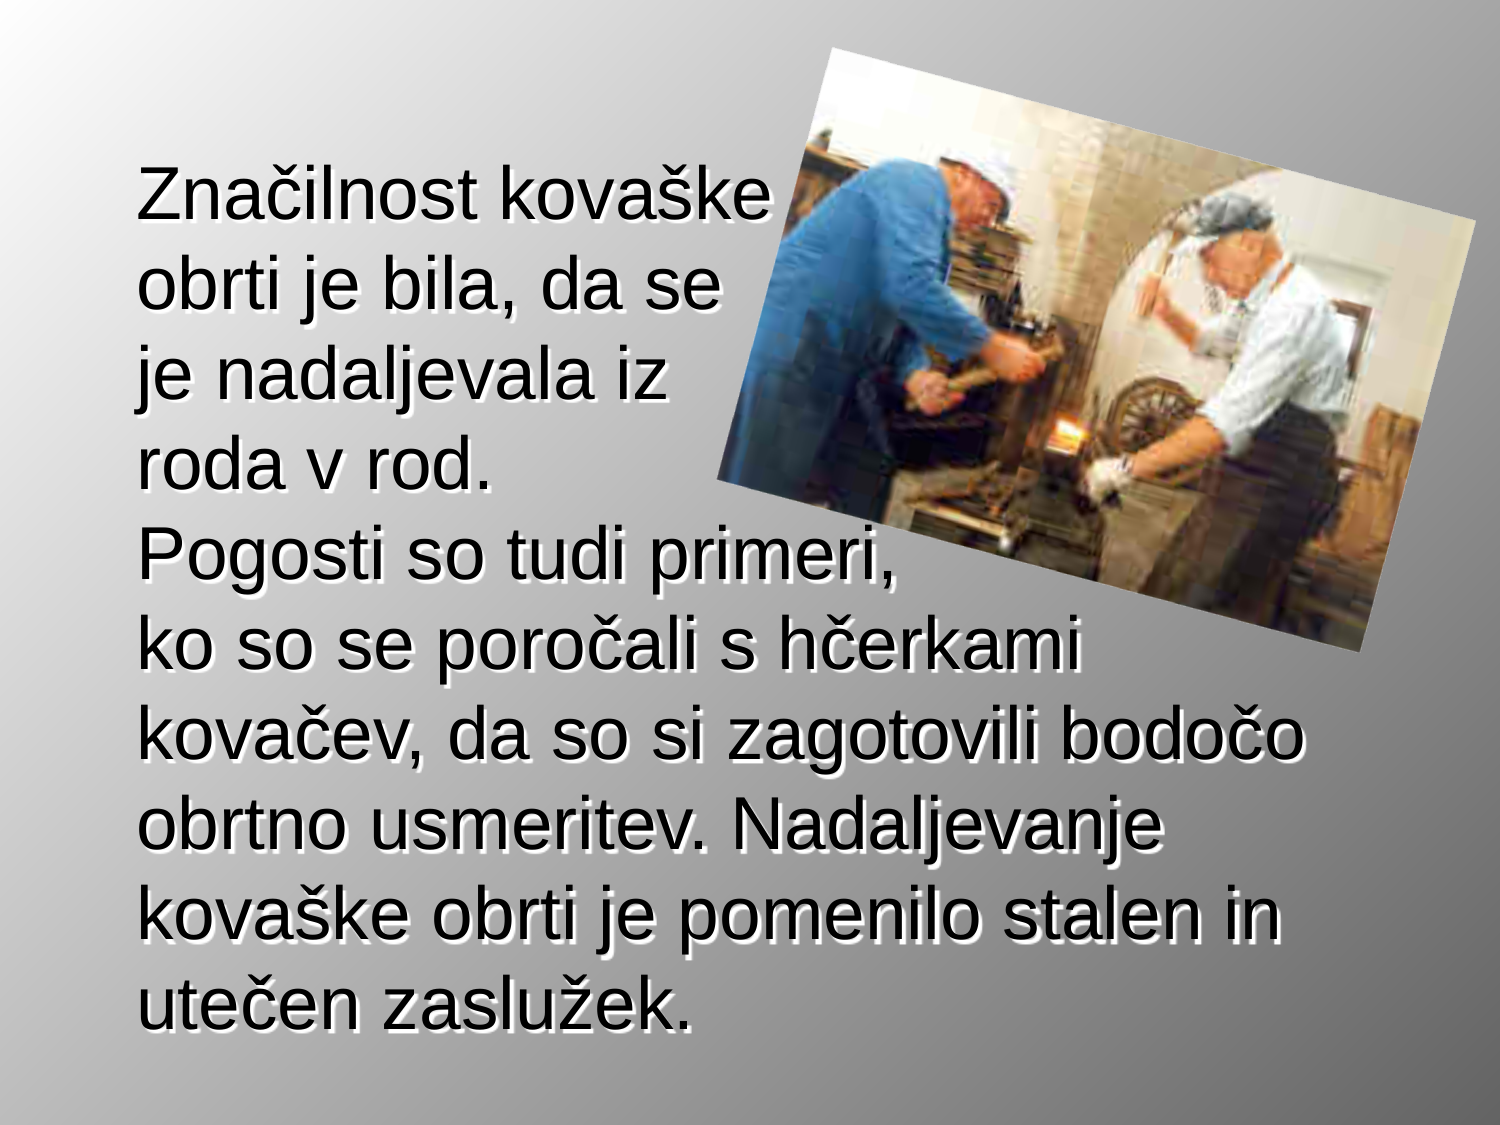

# Značilnost kovaške obrti je bila, da se je nadaljevala iz roda v rod. Pogosti so tudi primeri, ko so se poročali s hčerkami kovačev, da so si zagotovili bodočo obrtno usmeritev. Nadaljevanje kovaške obrti je pomenilo stalen in utečen zaslužek.